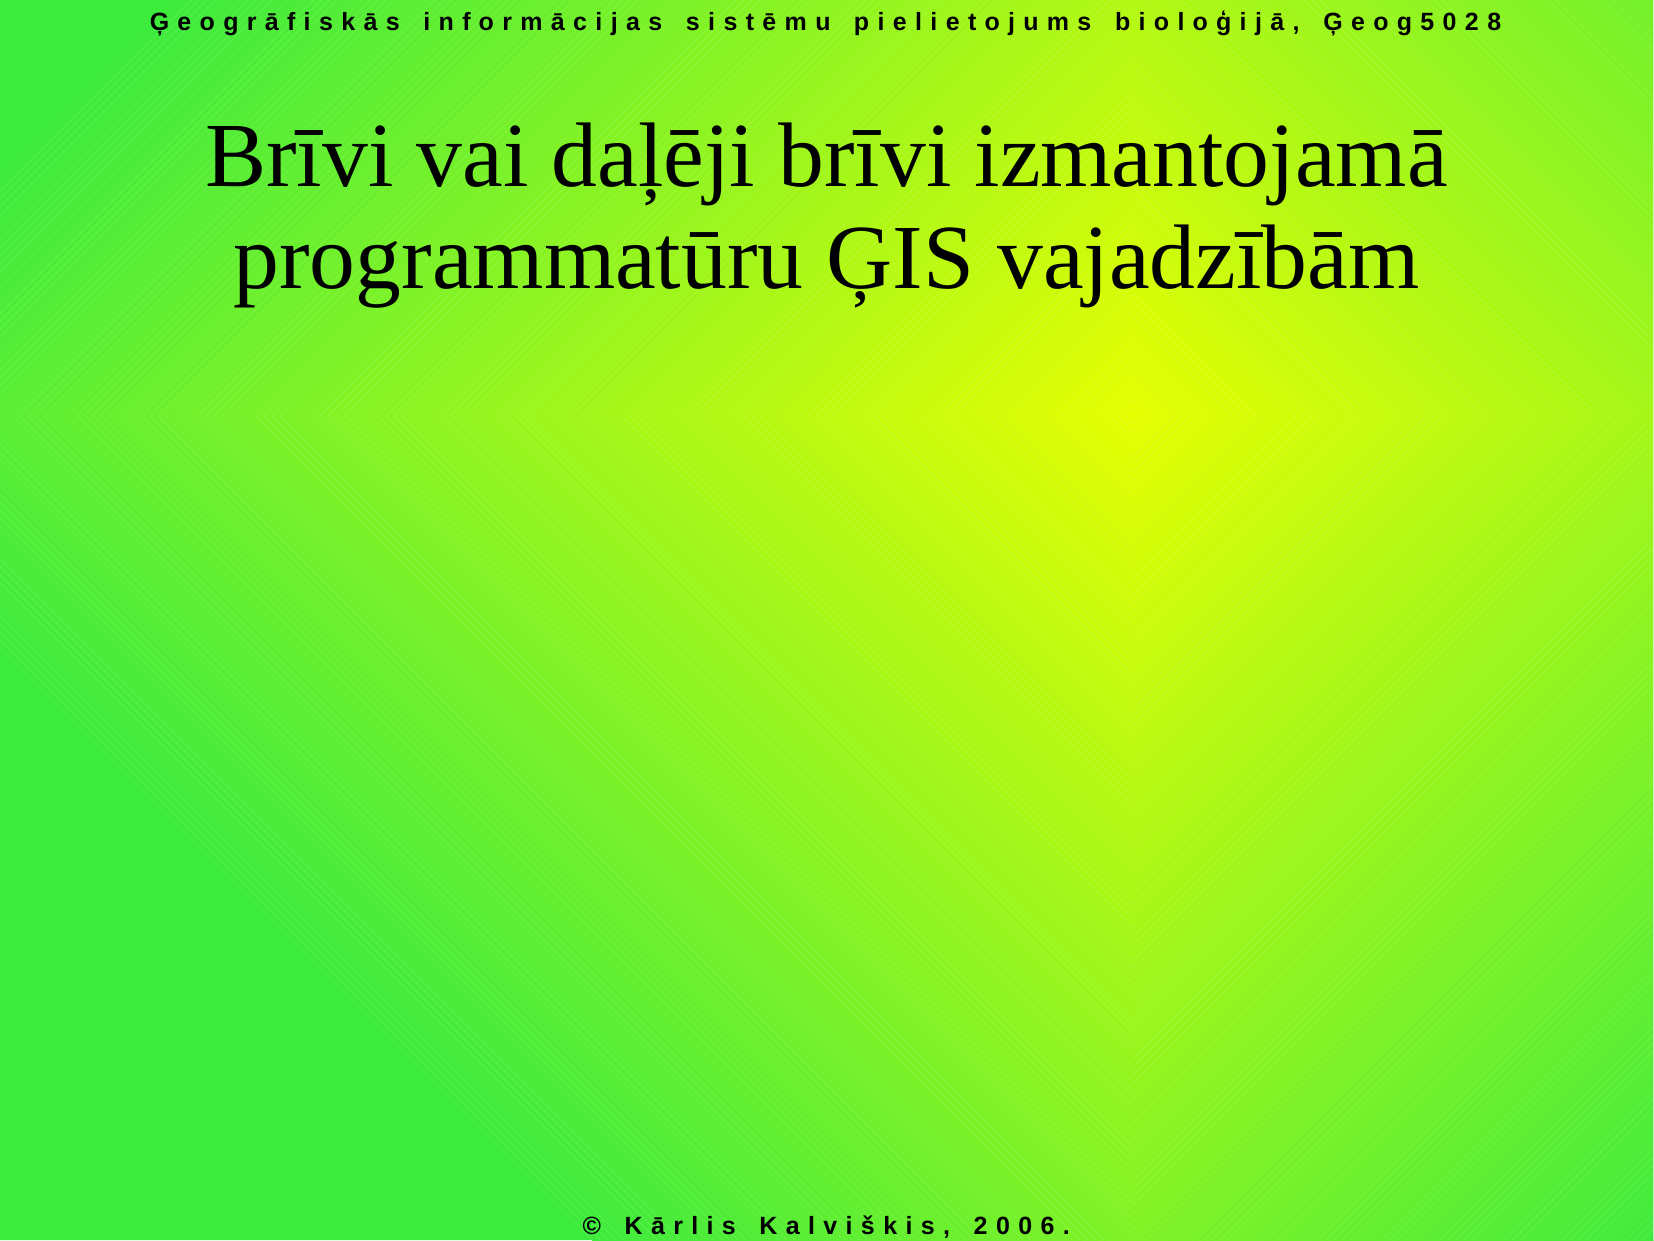

# Brīvi vai daļēji brīvi izmantojamā programmatūru ĢIS vajadzībām